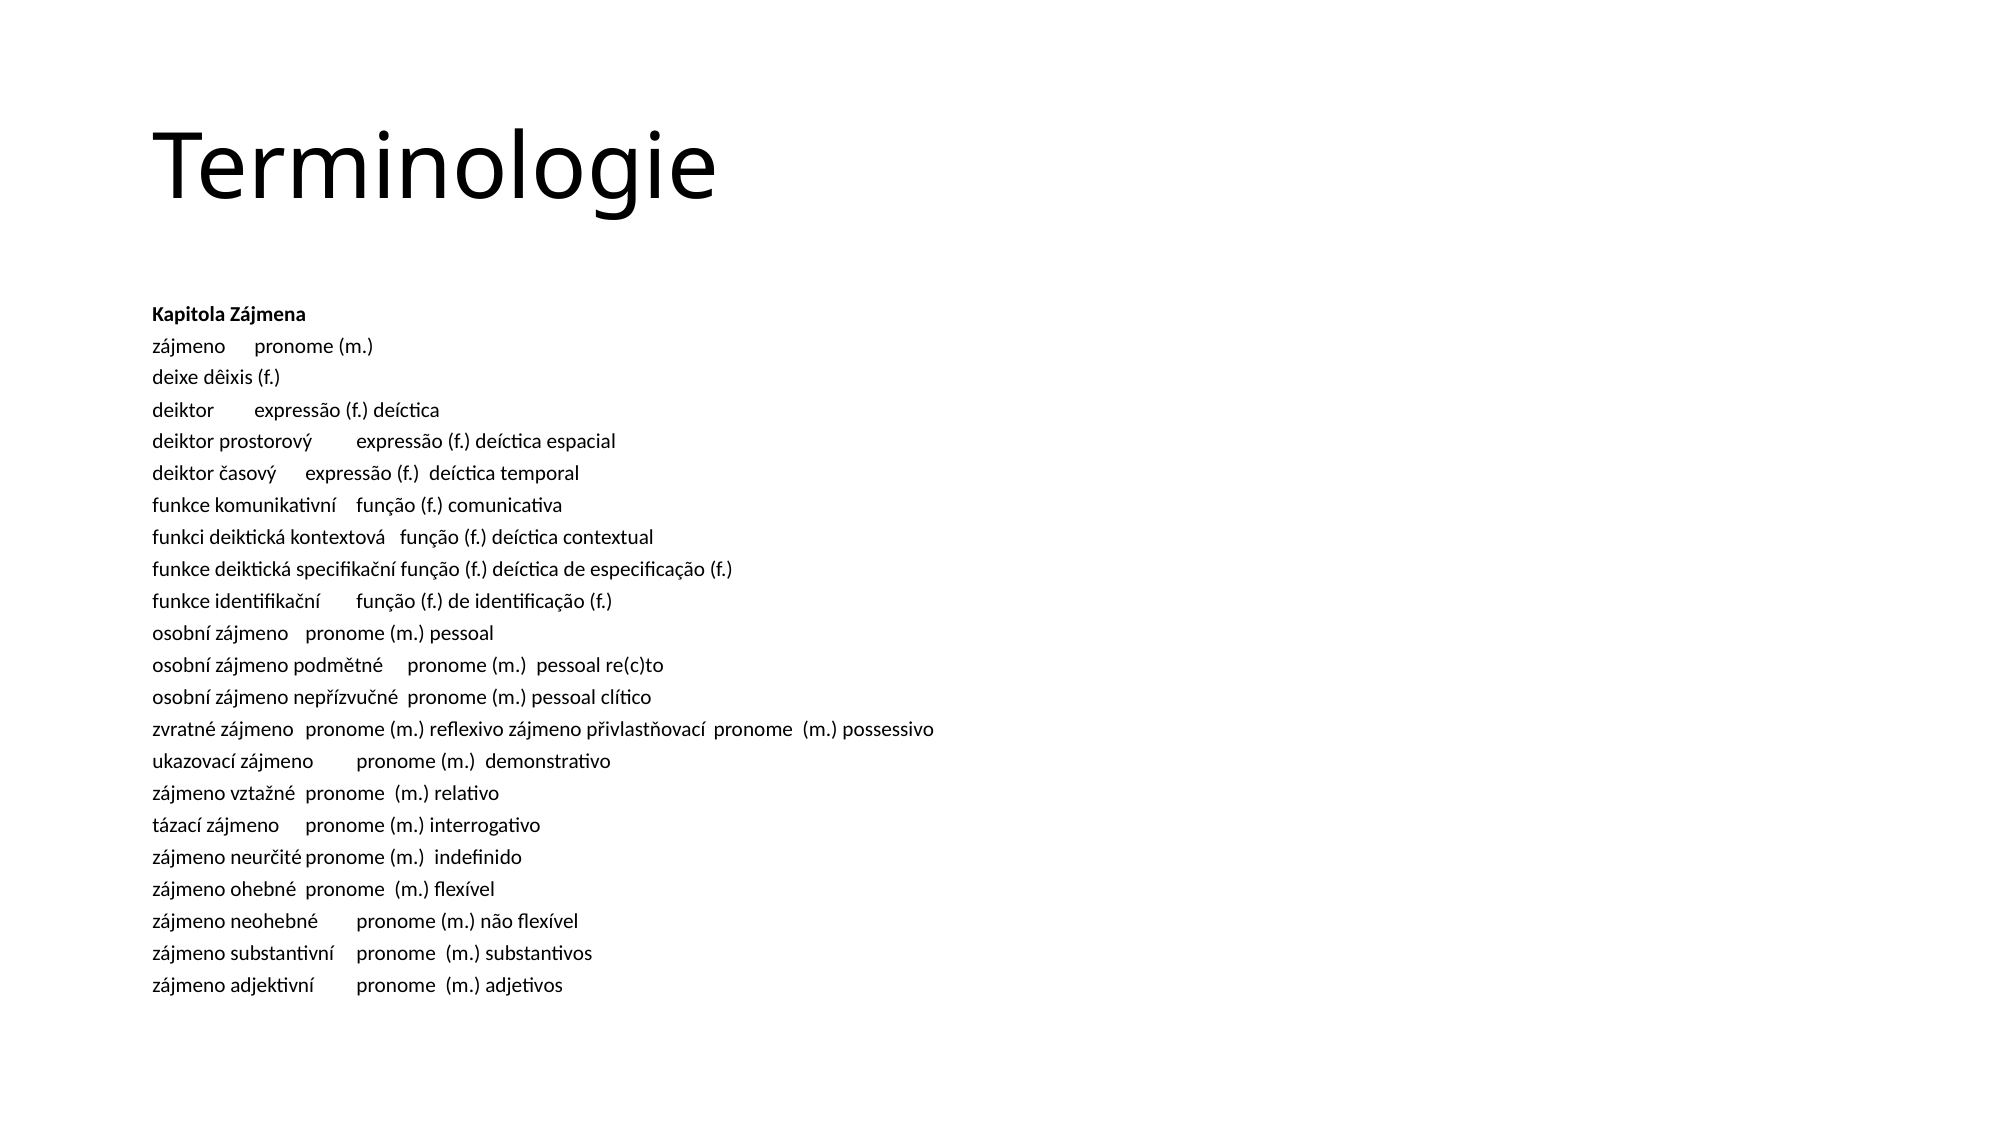

# Terminologie
Kapitola Zájmena
zájmeno		pronome (m.)
deixe		dêixis (f.)
deiktor		expressão (f.) deíctica
deiktor prostorový	expressão (f.) deíctica espacial
deiktor časový	expressão (f.) deíctica temporal
funkce komunikativní	função (f.) comunicativa
funkci deiktická kontextová função (f.) deíctica contextual
funkce deiktická specifikační função (f.) deíctica de especificação (f.)
funkce identifikační	função (f.) de identificação (f.)
osobní zájmeno	pronome (m.) pessoal
osobní zájmeno podmětné	pronome (m.) pessoal re(c)to
osobní zájmeno nepřízvučné 	pronome (m.) pessoal clítico
zvratné zájmeno		pronome (m.) reflexivo zájmeno přivlastňovací	pronome (m.) possessivo
ukazovací zájmeno 	pronome (m.) demonstrativo
zájmeno vztažné		pronome (m.) relativo
tázací zájmeno		pronome (m.) interrogativo
zájmeno neurčité		pronome (m.) indefinido
zájmeno ohebné		pronome (m.) flexível
zájmeno neohebné	pronome (m.) não flexível
zájmeno substantivní	pronome (m.) substantivos
zájmeno adjektivní		pronome (m.) adjetivos